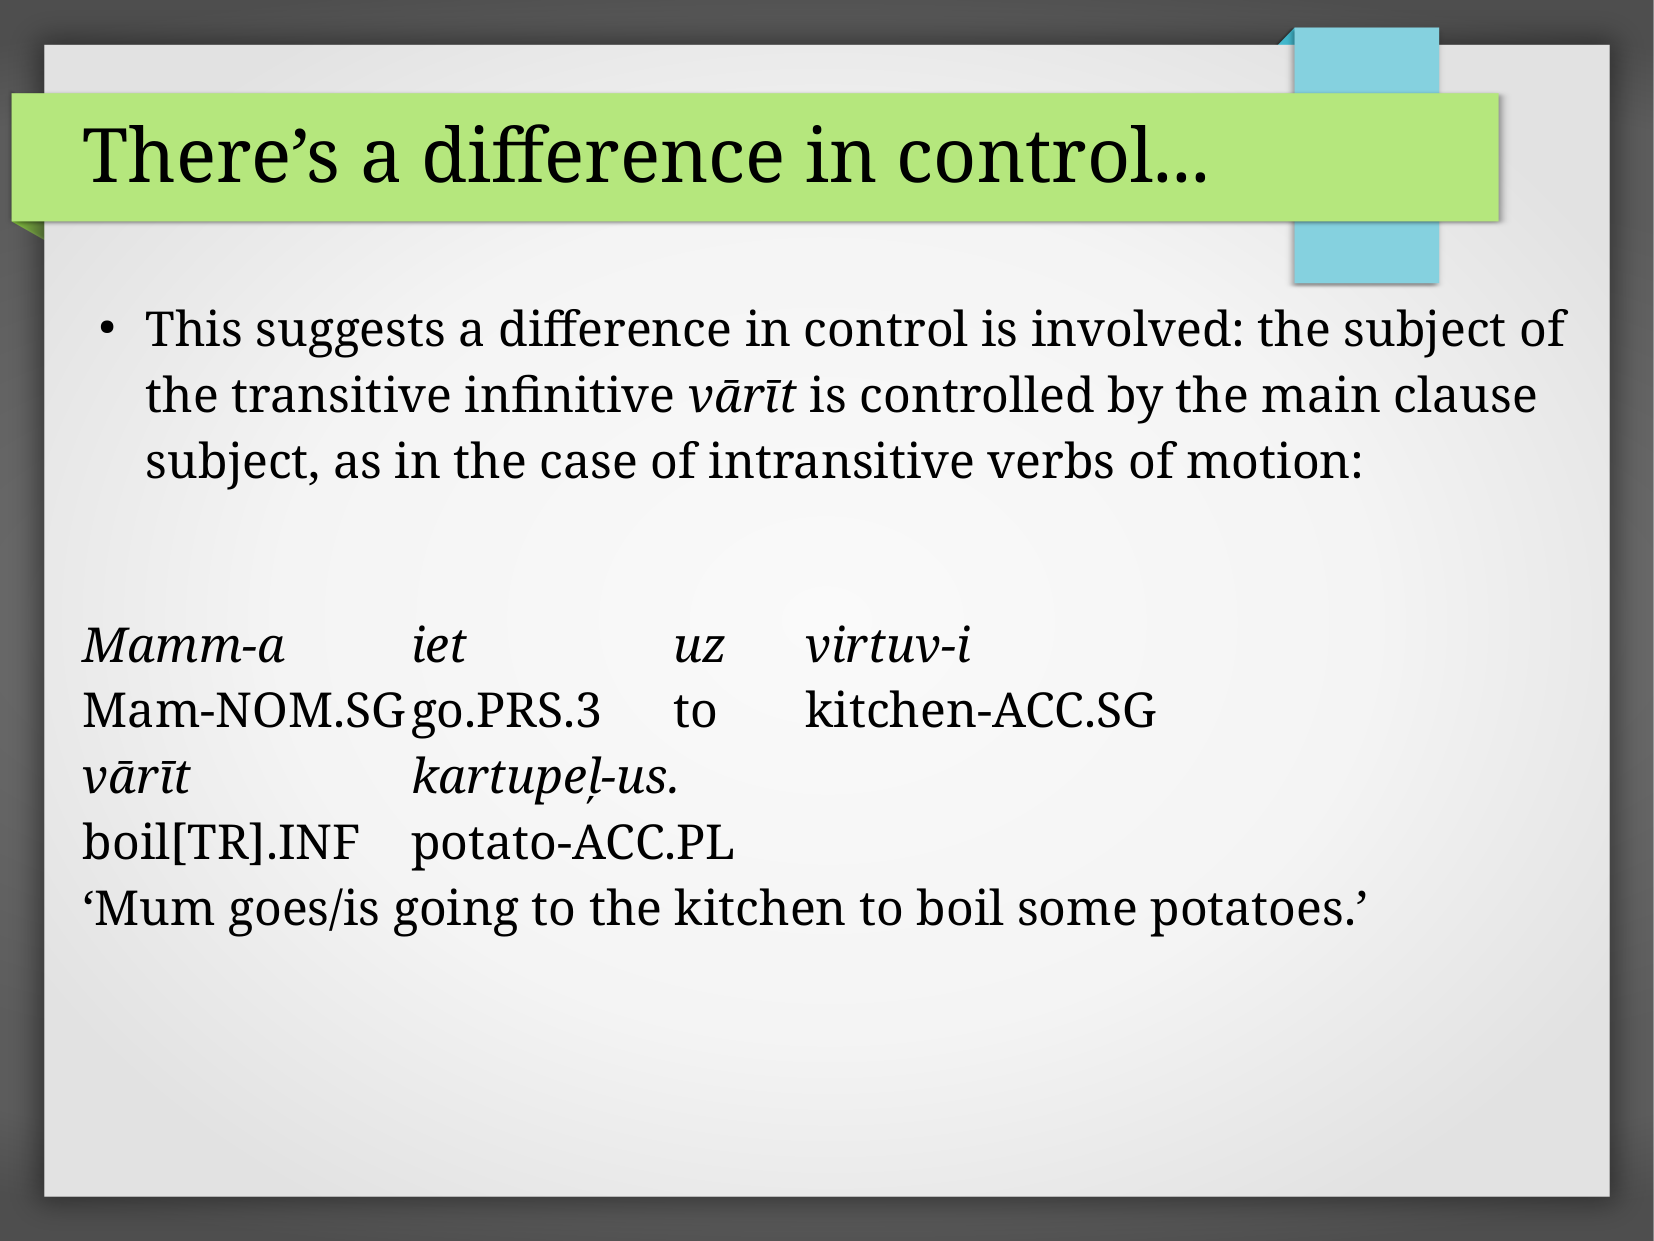

# There’s a difference in control...
This suggests a difference in control is involved: the subject of the transitive infinitive vārīt is controlled by the main clause subject, as in the case of intransitive verbs of motion:
Mamm-a 						iet				 			uz		virtuv-i
Mam-NOM.SG		go.PRS.3		to		kitchen-ACC.SG
vārīt					 		kartupeļ-us.
boil[TR].INF	potato-ACC.PL
‘Mum goes/is going to the kitchen to boil some potatoes.’